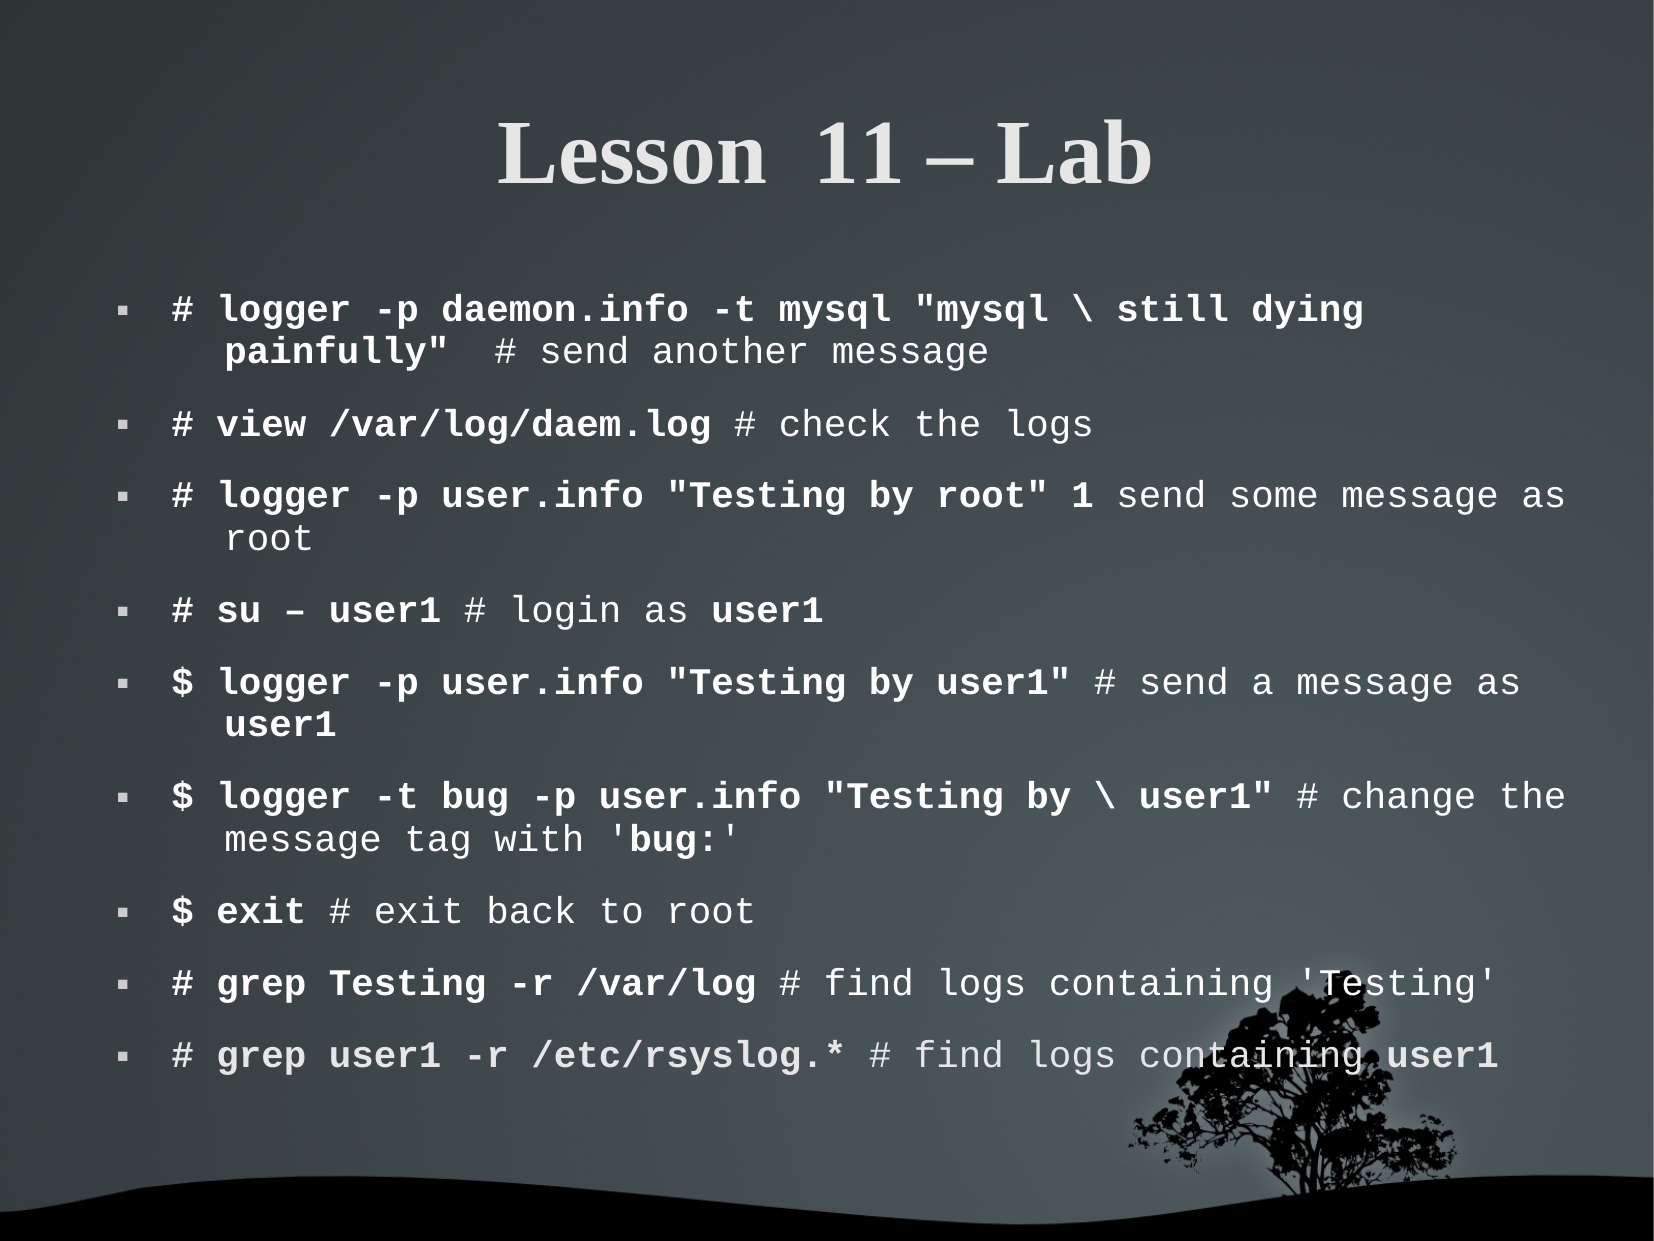

# Lesson 11 – Lab
# logger -p daemon.info -t mysql "mysql \ still dying painfully" # send another message
# view /var/log/daem.log # check the logs
# logger -p user.info "Testing by root" 1 send some message as root
# su – user1 # login as user1
$ logger -p user.info "Testing by user1" # send a message as user1
$ logger -t bug -p user.info "Testing by \ user1" # change the message tag with 'bug:'
$ exit # exit back to root
# grep Testing -r /var/log # find logs containing 'Testing'
# grep user1 -r /etc/rsyslog.* # find logs containing user1